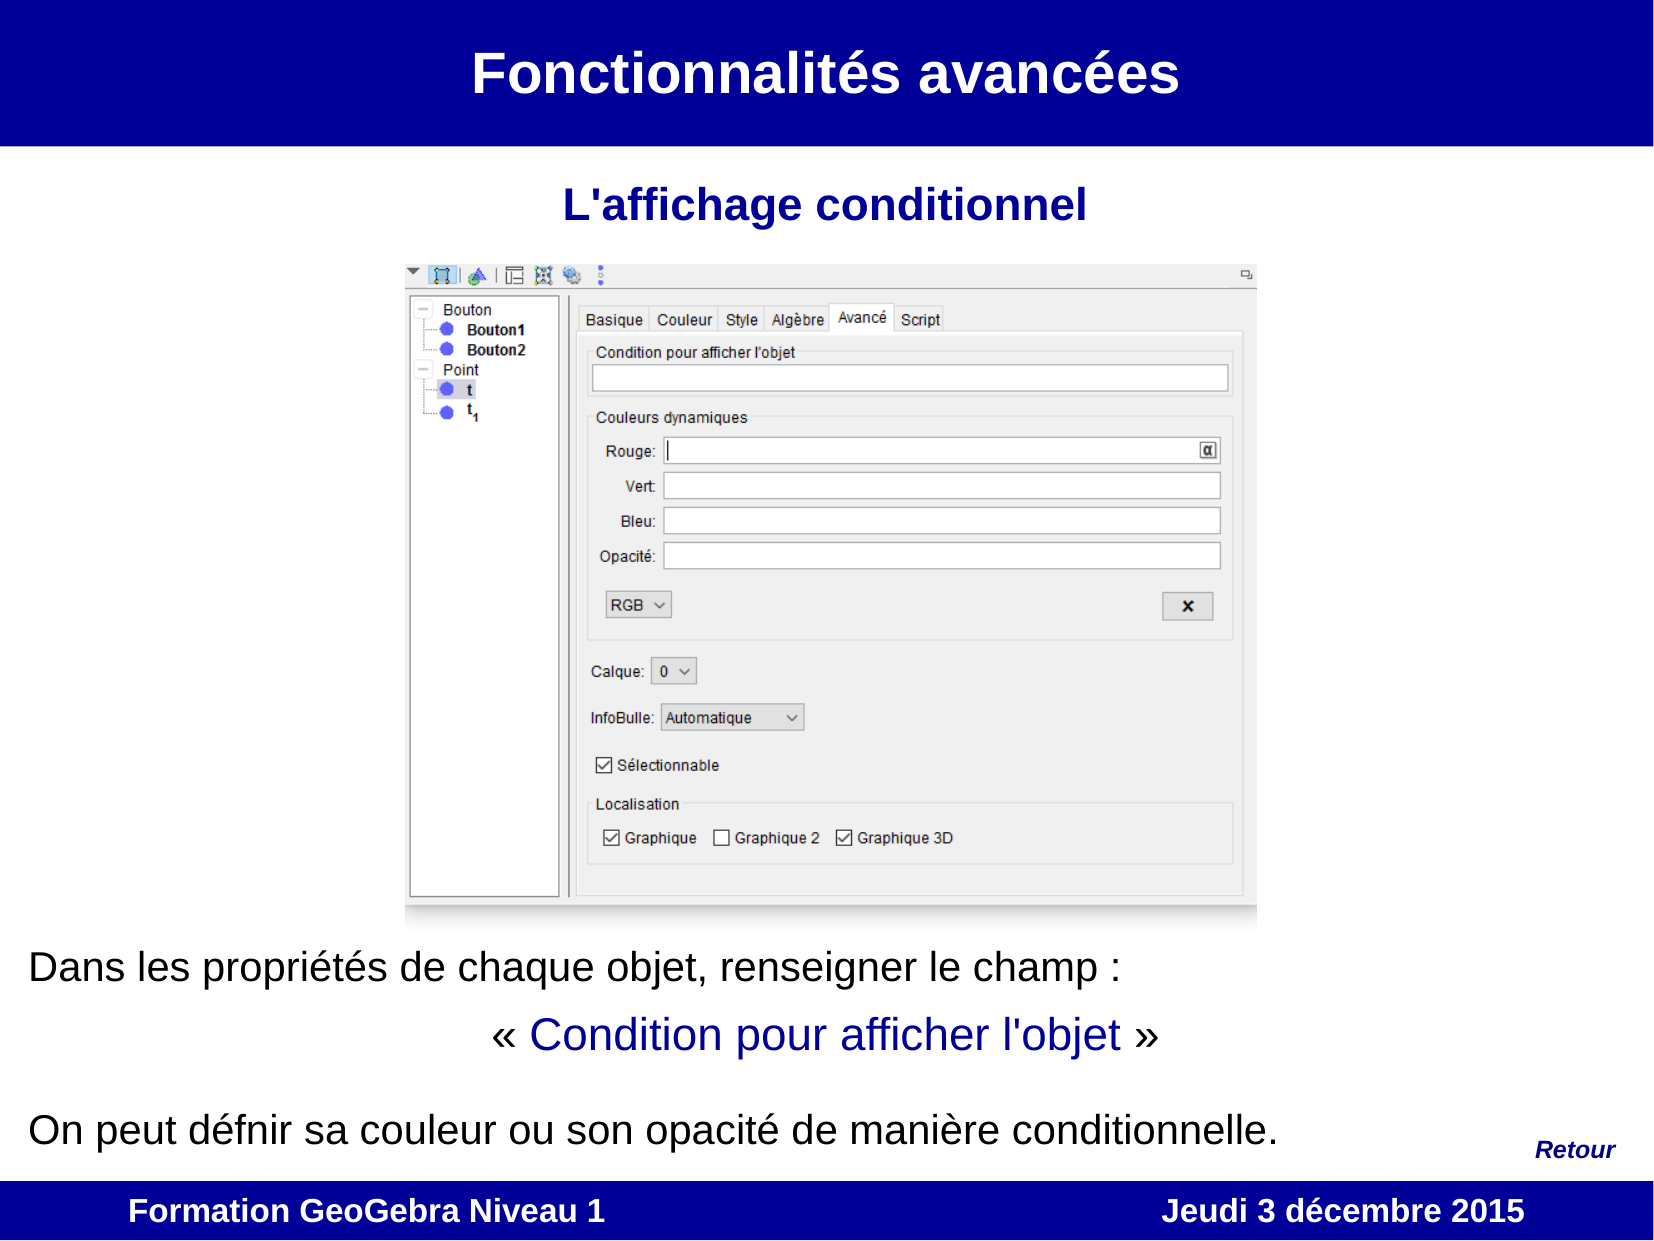

# Fonctionnalités avancées
L'affichage conditionnel
Dans les propriétés de chaque objet, renseigner le champ :
« Condition pour afficher l'objet »
On peut défnir sa couleur ou son opacité de manière conditionnelle.
Retour
Formation GeoGebra Niveau 1								Jeudi 3 décembre 2015